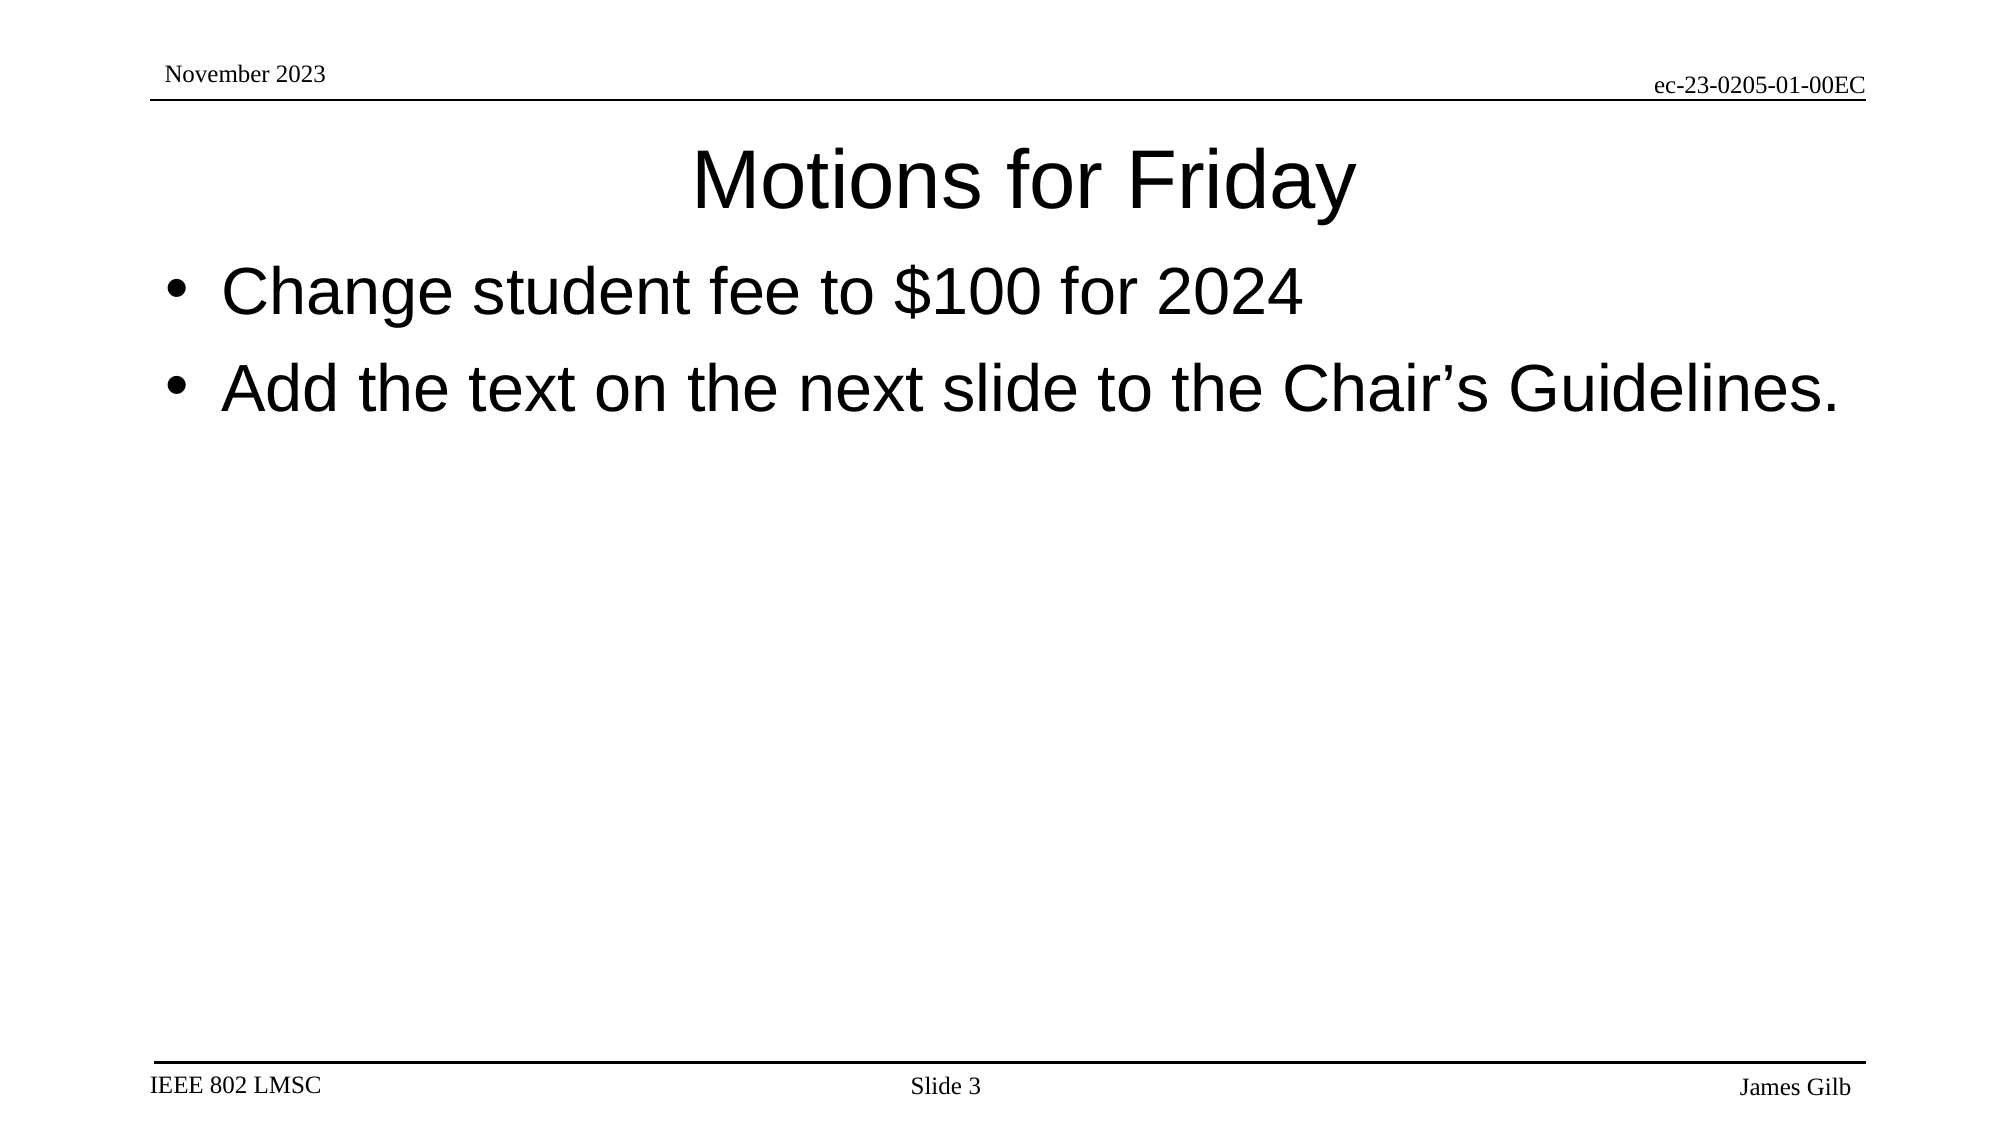

# Motions for Friday
Change student fee to $100 for 2024
Add the text on the next slide to the Chair’s Guidelines.
3